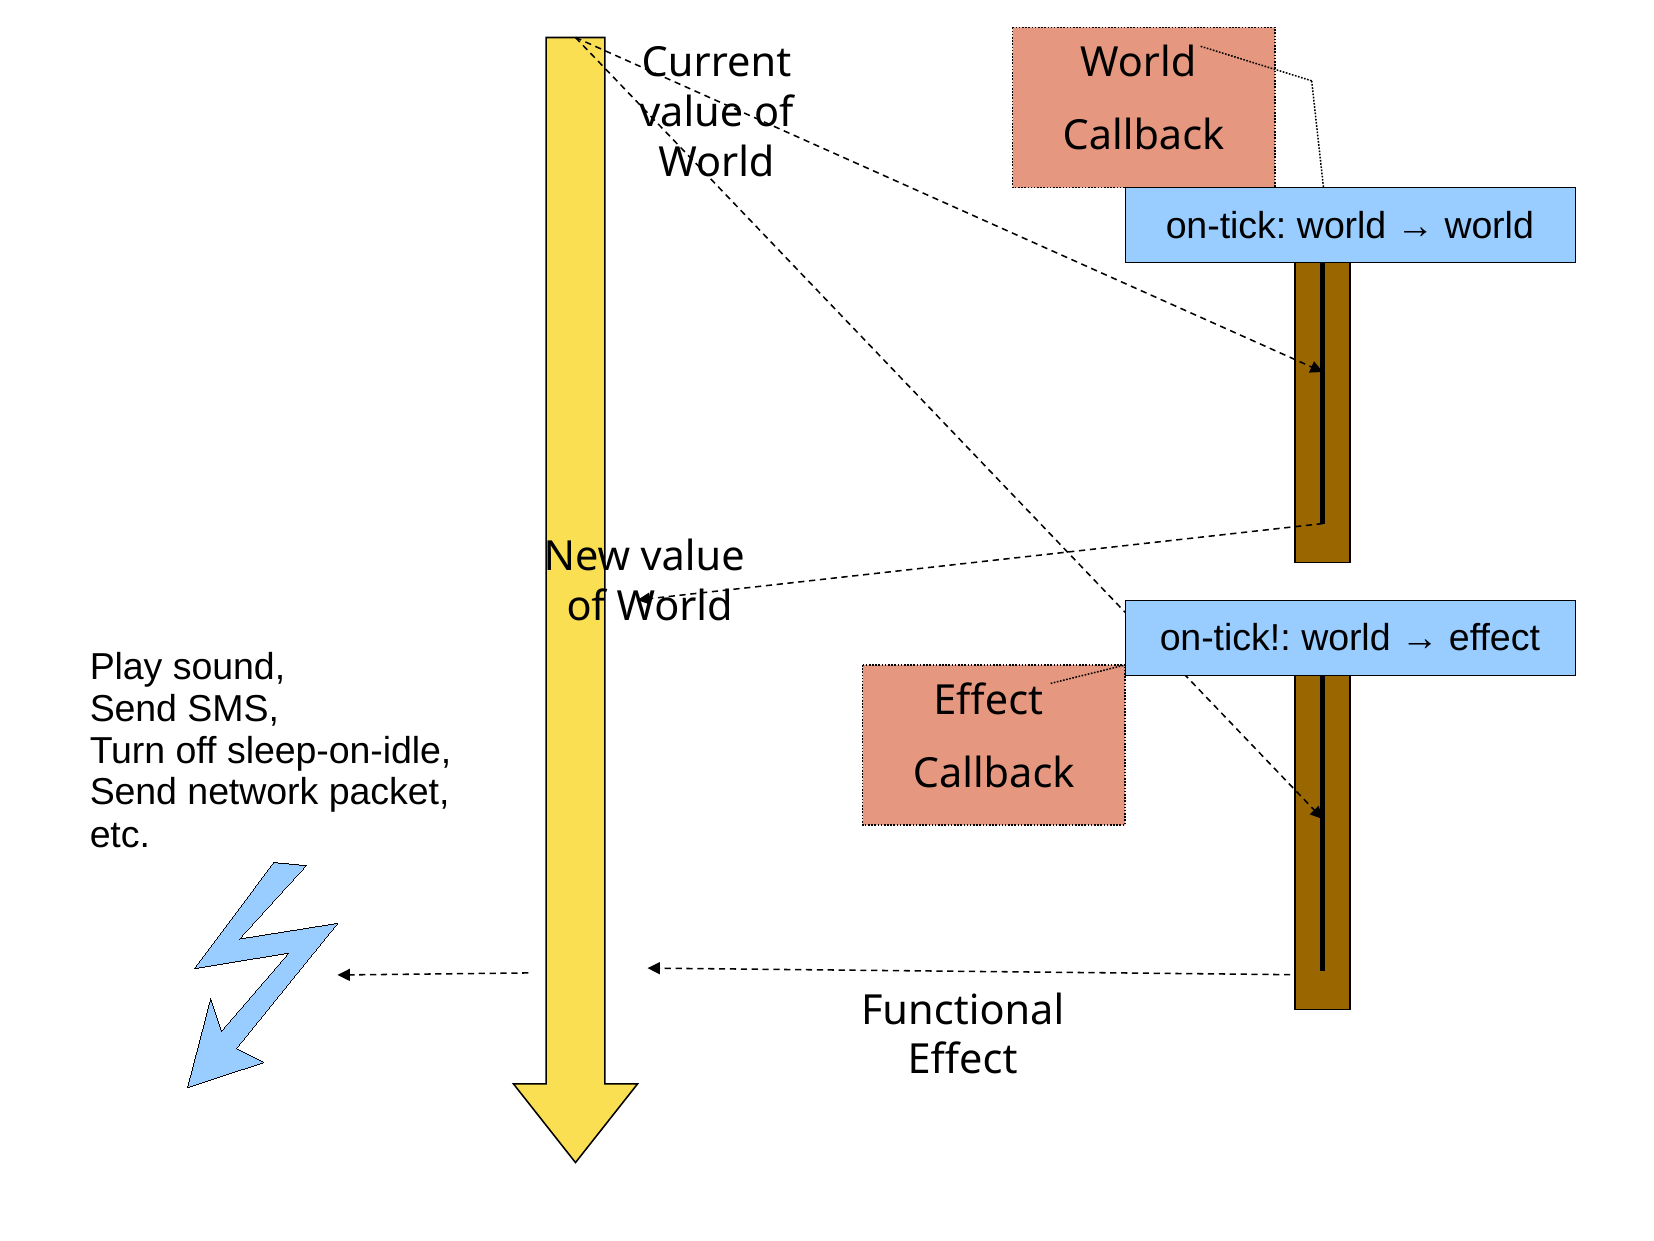

Current value of World
World
Callback
on-tick!: world → effect
Play sound,
Send SMS,
Turn off sleep-on-idle,
Send network packet,
etc.
Effect
Callback
Functional Effect
on-tick: world → world
New value
of World